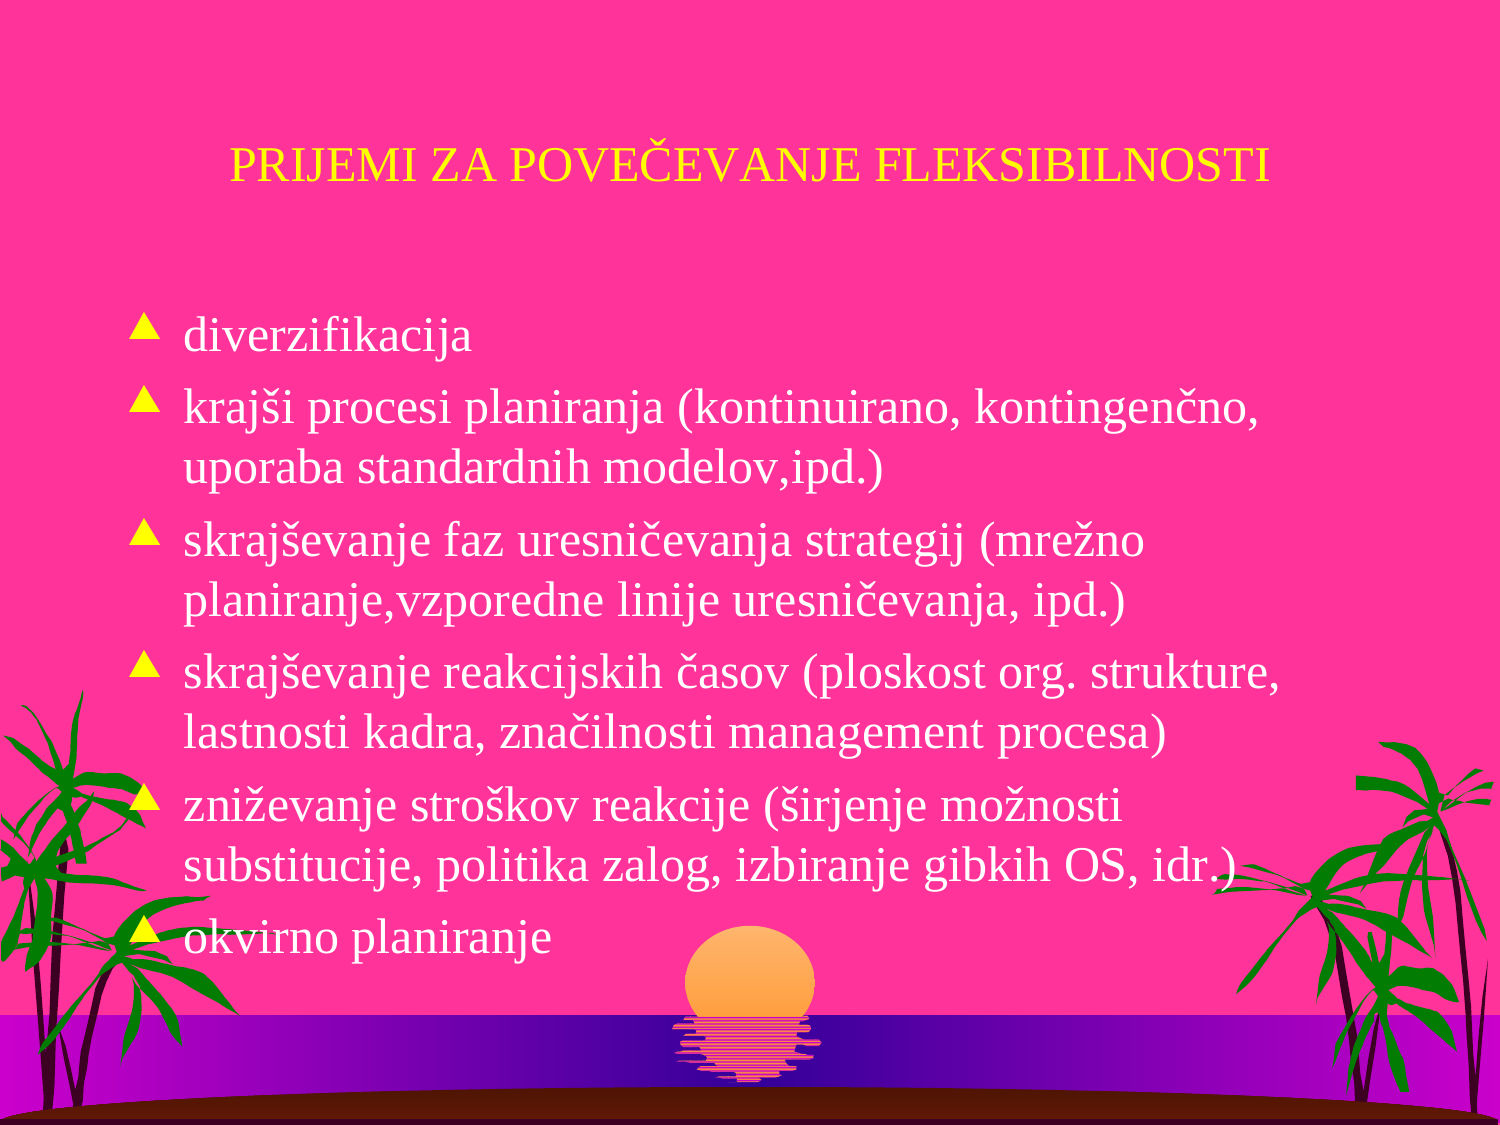

# PRIJEMI ZA POVEČEVANJE FLEKSIBILNOSTI
diverzifikacija
krajši procesi planiranja (kontinuirano, kontingenčno, uporaba standardnih modelov,ipd.)
skrajševanje faz uresničevanja strategij (mrežno planiranje,vzporedne linije uresničevanja, ipd.)
skrajševanje reakcijskih časov (ploskost org. strukture, lastnosti kadra, značilnosti management procesa)
zniževanje stroškov reakcije (širjenje možnosti substitucije, politika zalog, izbiranje gibkih OS, idr.)
okvirno planiranje